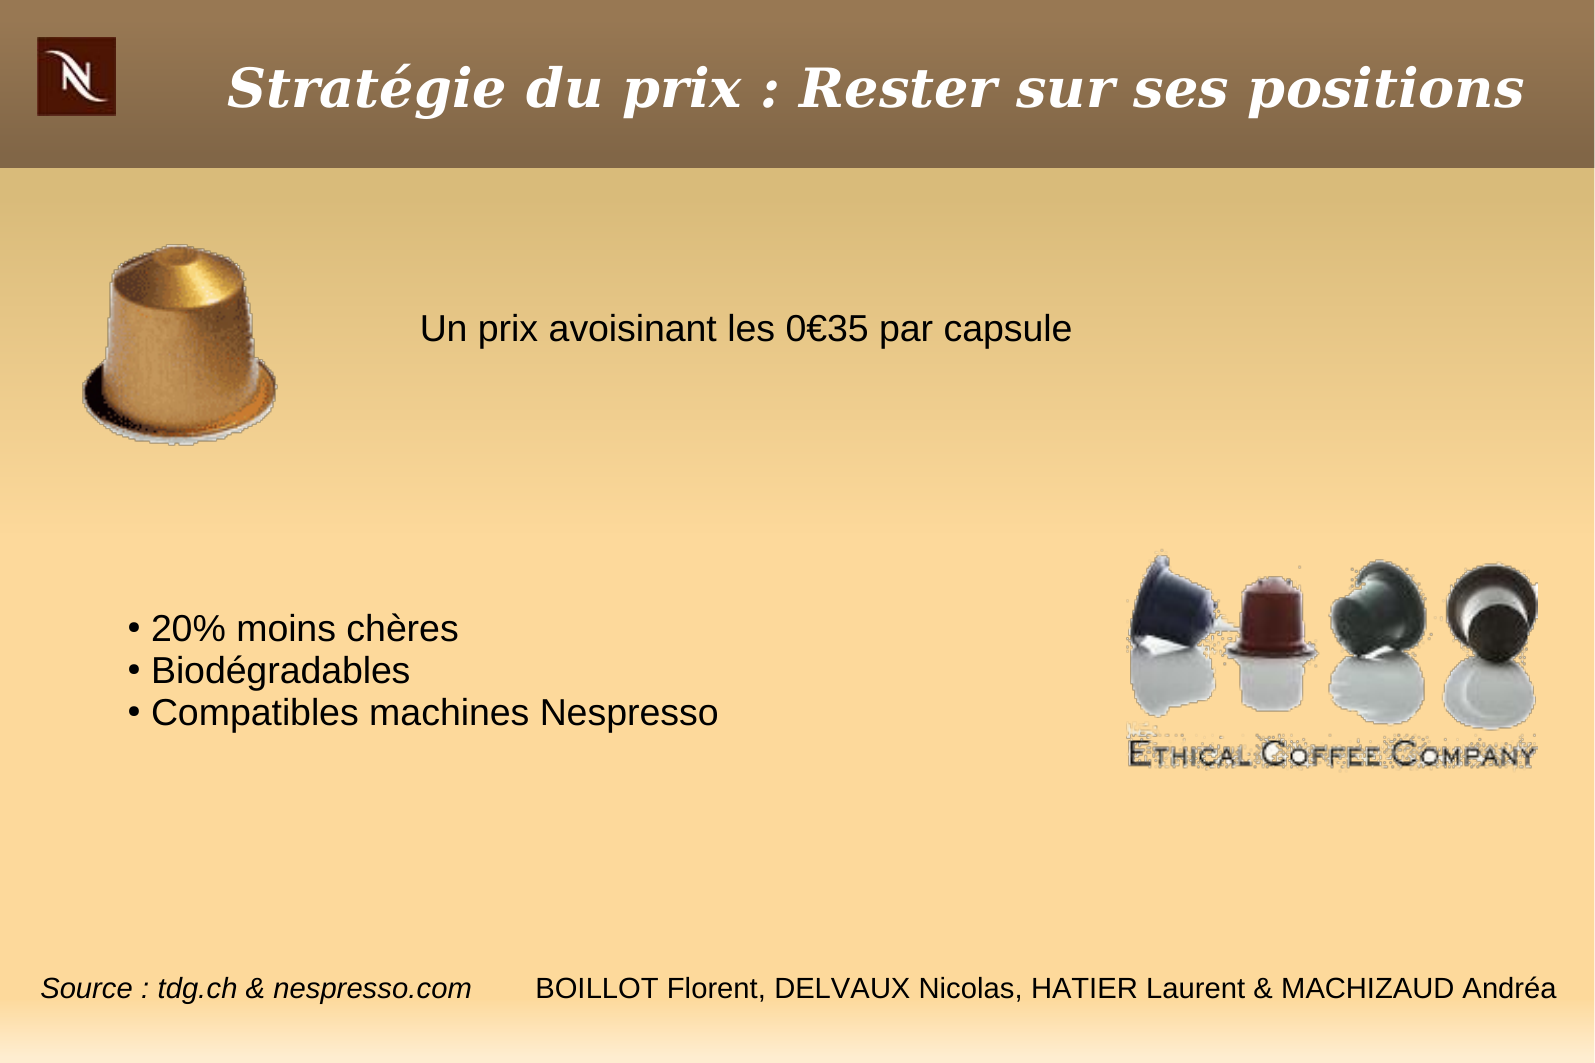

# Stratégie du prix : Rester sur ses positions
Un prix avoisinant les 0€35 par capsule
 20% moins chères
 Biodégradables
 Compatibles machines Nespresso
Source : tdg.ch & nespresso.com
BOILLOT Florent, DELVAUX Nicolas, HATIER Laurent & MACHIZAUD Andréa